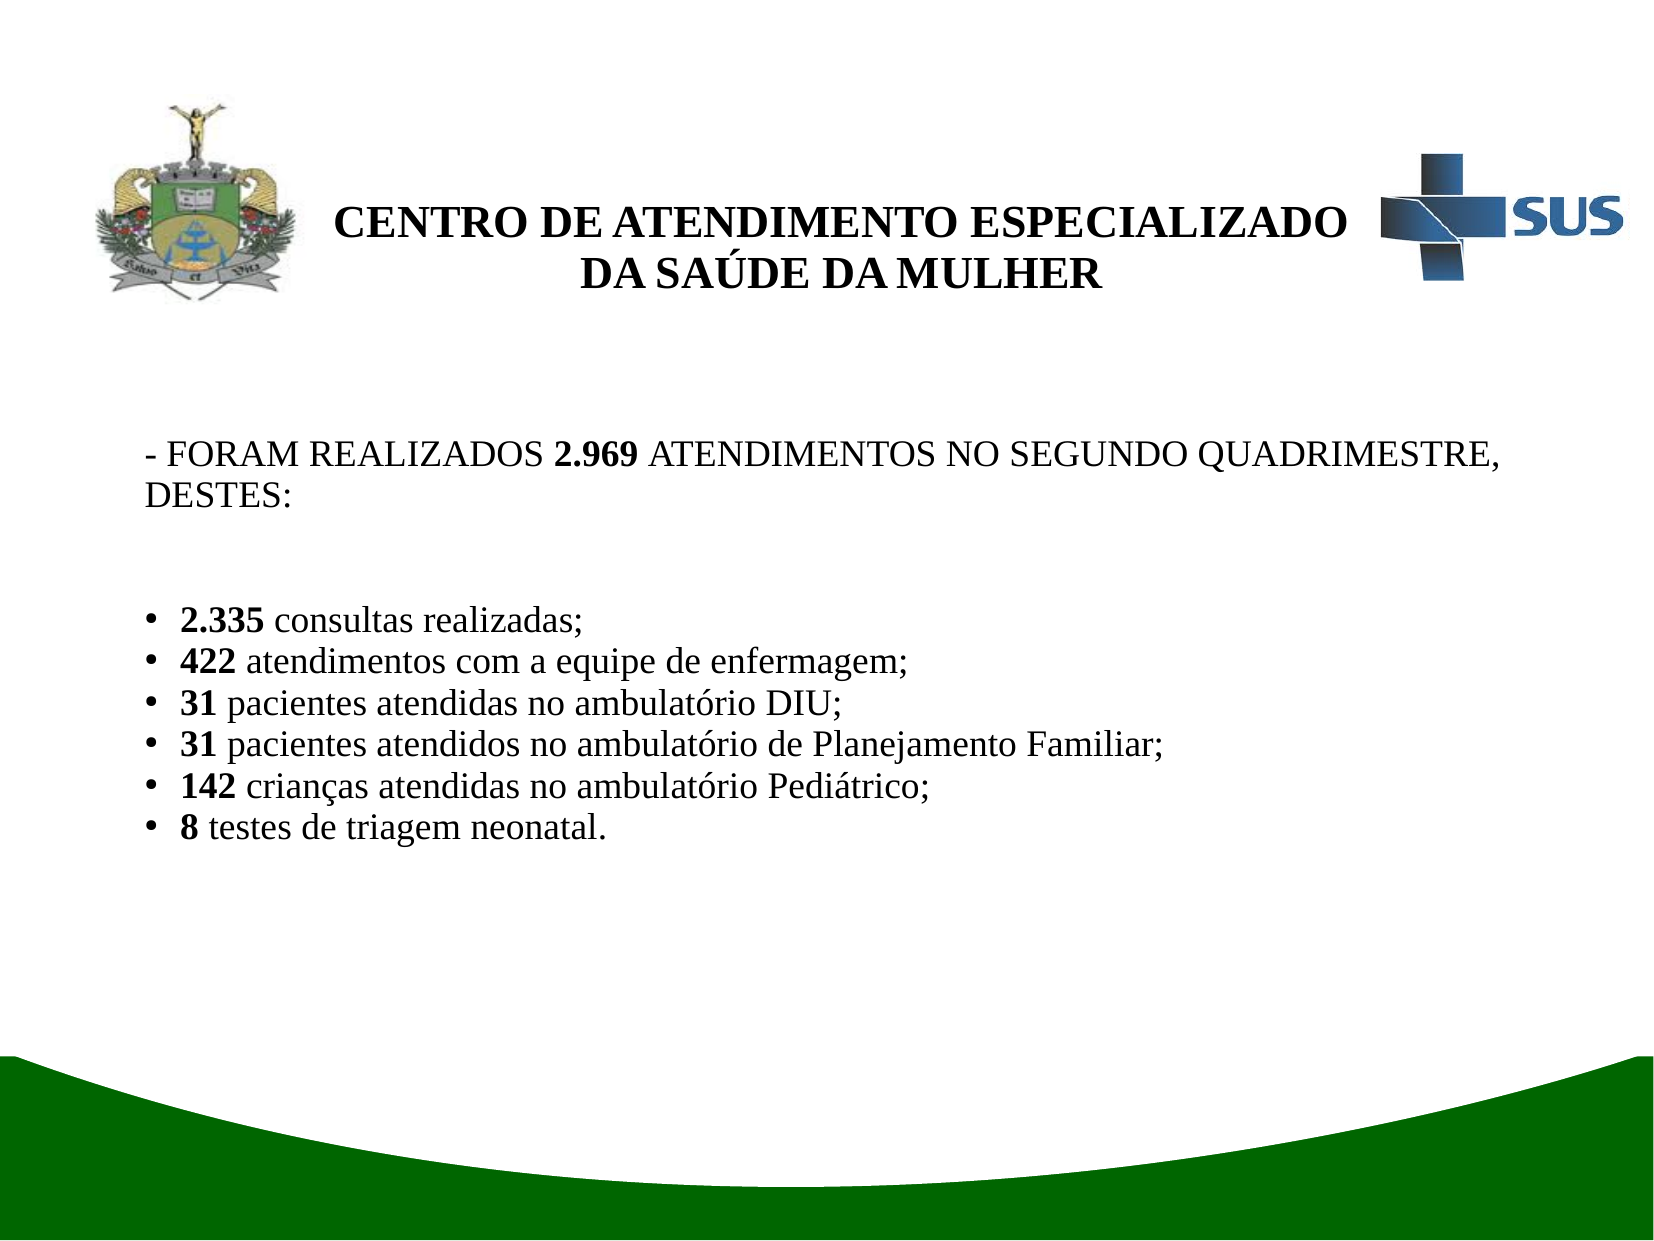

CENTRO DE ATENDIMENTO ESPECIALIZADO
DA SAÚDE DA MULHER
- FORAM REALIZADOS 2.969 ATENDIMENTOS NO SEGUNDO QUADRIMESTRE, DESTES:
2.335 consultas realizadas;
422 atendimentos com a equipe de enfermagem;
31 pacientes atendidas no ambulatório DIU;
31 pacientes atendidos no ambulatório de Planejamento Familiar;
142 crianças atendidas no ambulatório Pediátrico;
8 testes de triagem neonatal.